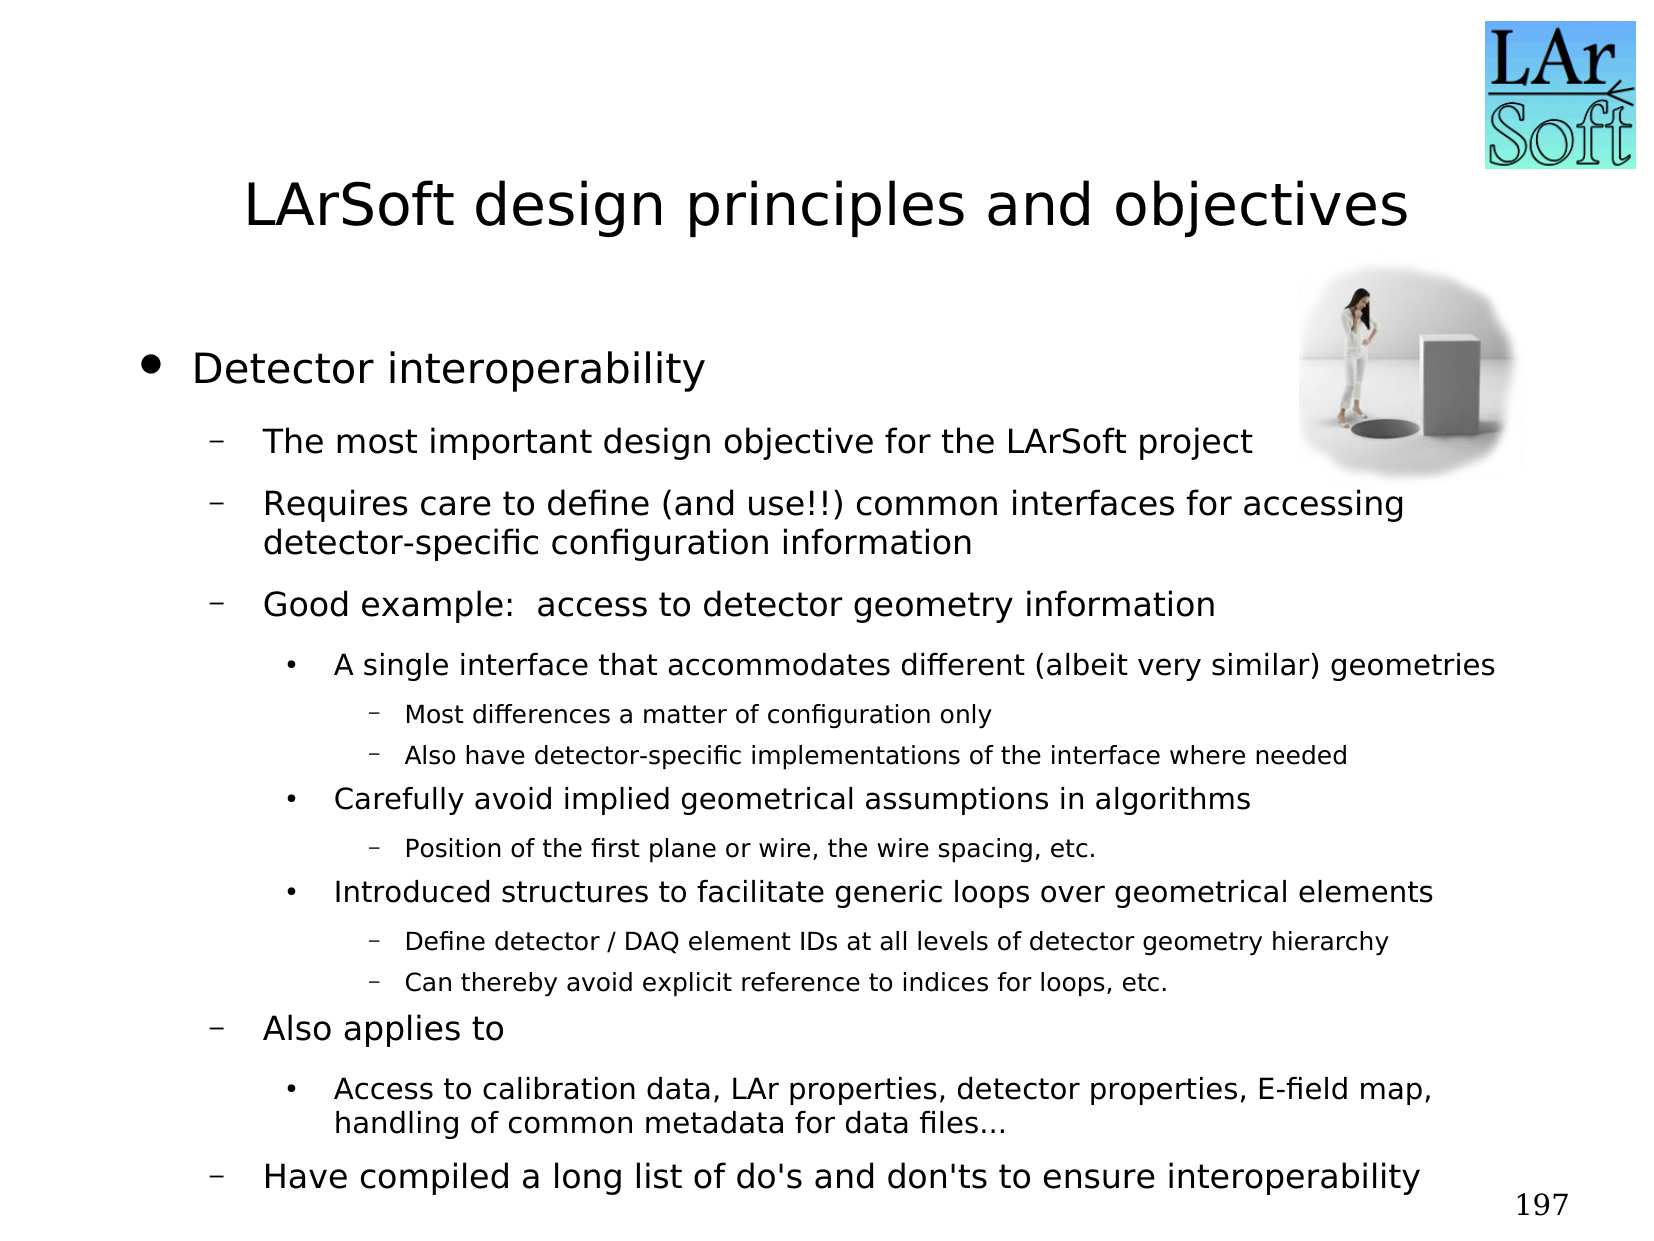

# LArSoft design principles and objectives
Detector interoperability
The most important design objective for the LArSoft project
Requires care to define (and use!!) common interfaces for accessing detector-specific configuration information
Good example: access to detector geometry information
A single interface that accommodates different (albeit very similar) geometries
Most differences a matter of configuration only
Also have detector-specific implementations of the interface where needed
Carefully avoid implied geometrical assumptions in algorithms
Position of the first plane or wire, the wire spacing, etc.
Introduced structures to facilitate generic loops over geometrical elements
Define detector / DAQ element IDs at all levels of detector geometry hierarchy
Can thereby avoid explicit reference to indices for loops, etc.
Also applies to
Access to calibration data, LAr properties, detector properties, E-field map, handling of common metadata for data files...
Have compiled a long list of do's and don'ts to ensure interoperability
197